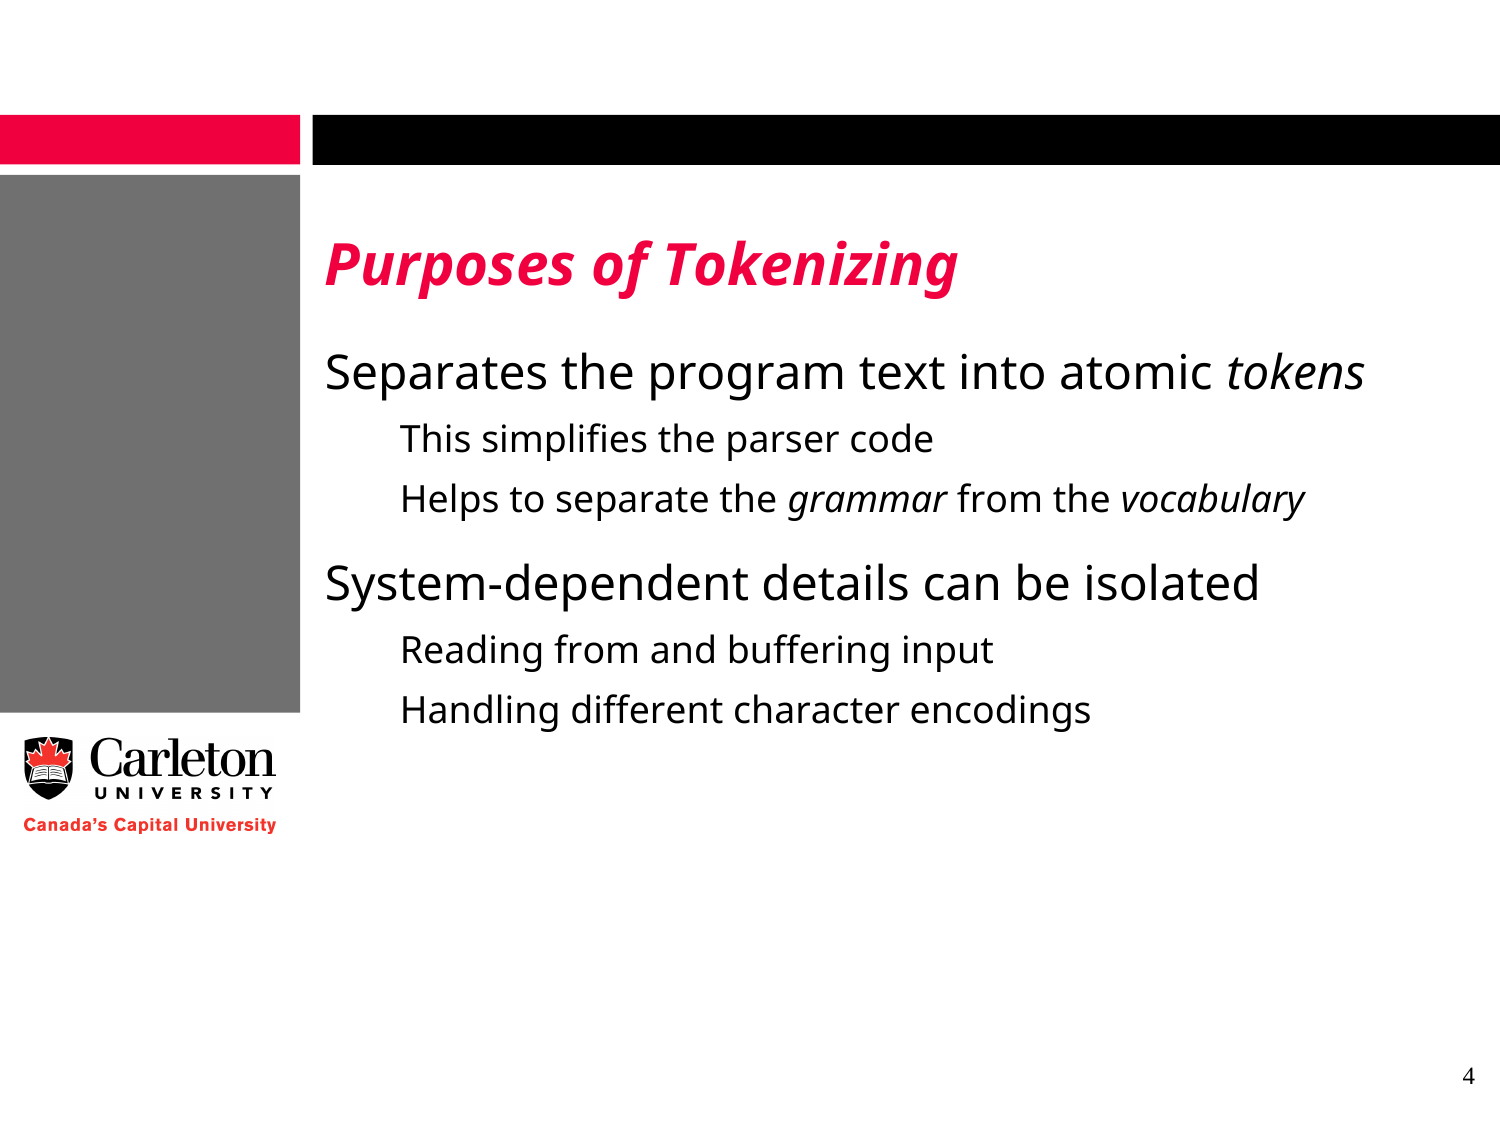

# Purposes of Tokenizing
Separates the program text into atomic tokens
This simplifies the parser code
Helps to separate the grammar from the vocabulary
System-dependent details can be isolated
Reading from and buffering input
Handling different character encodings
4